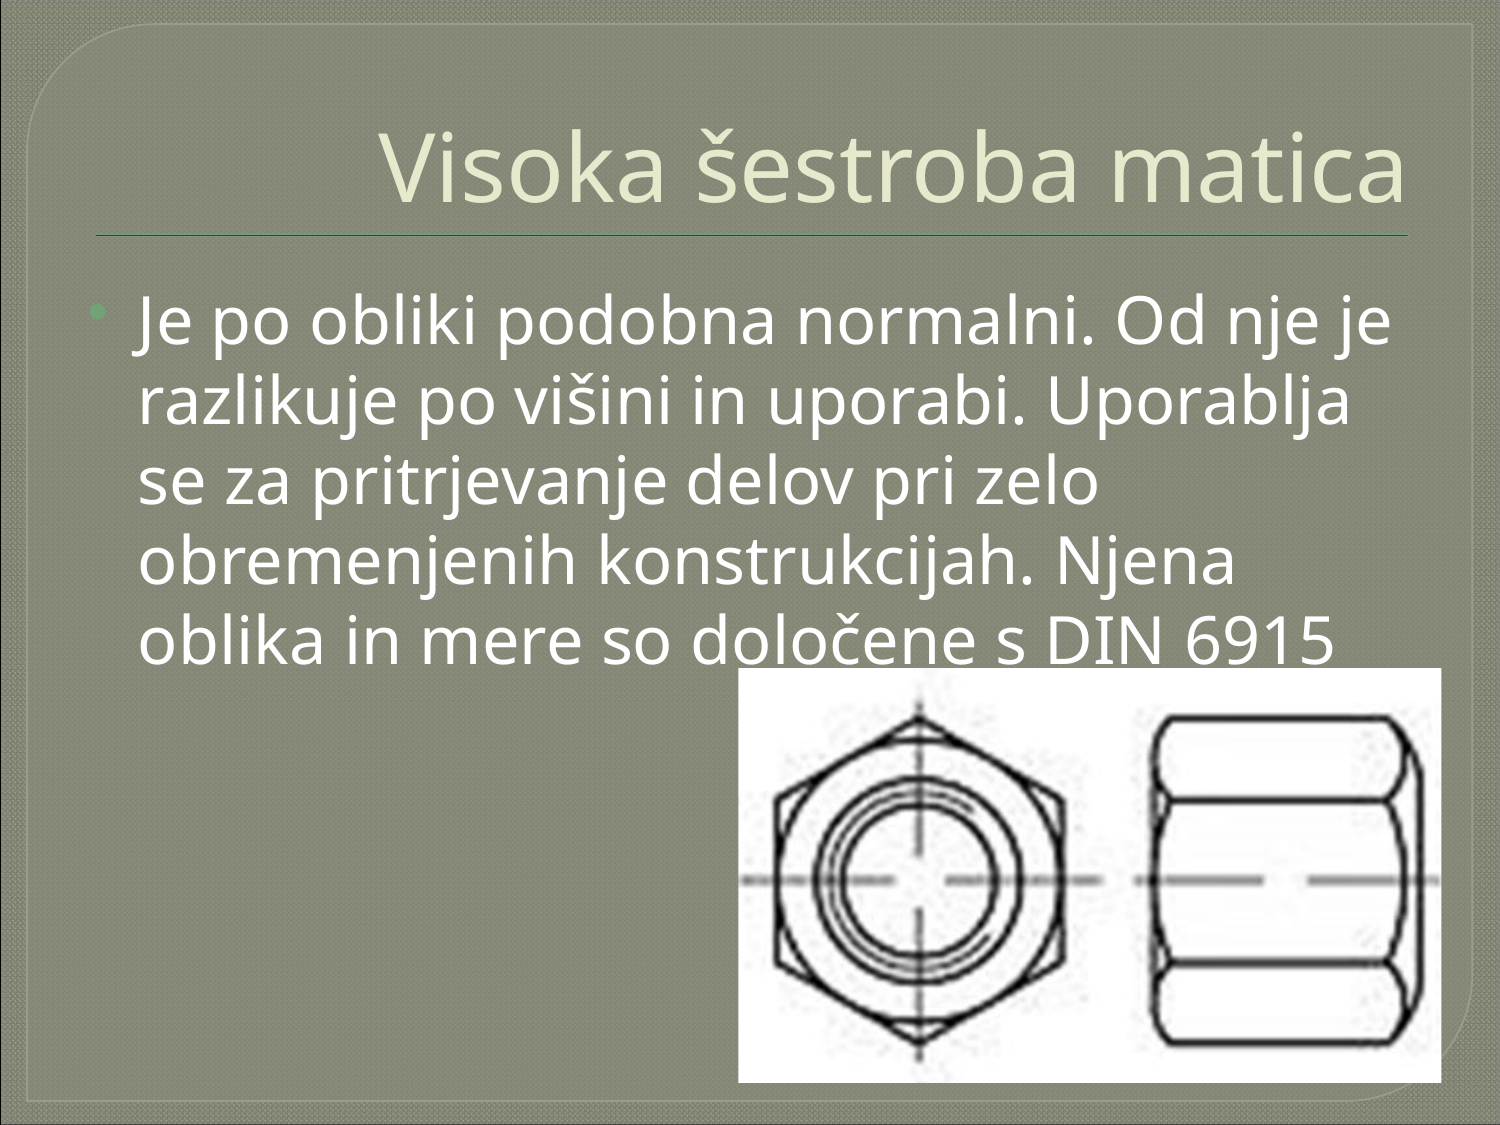

# Visoka šestroba matica
Je po obliki podobna normalni. Od nje je razlikuje po višini in uporabi. Uporablja se za pritrjevanje delov pri zelo obremenjenih konstrukcijah. Njena oblika in mere so določene s DIN 6915